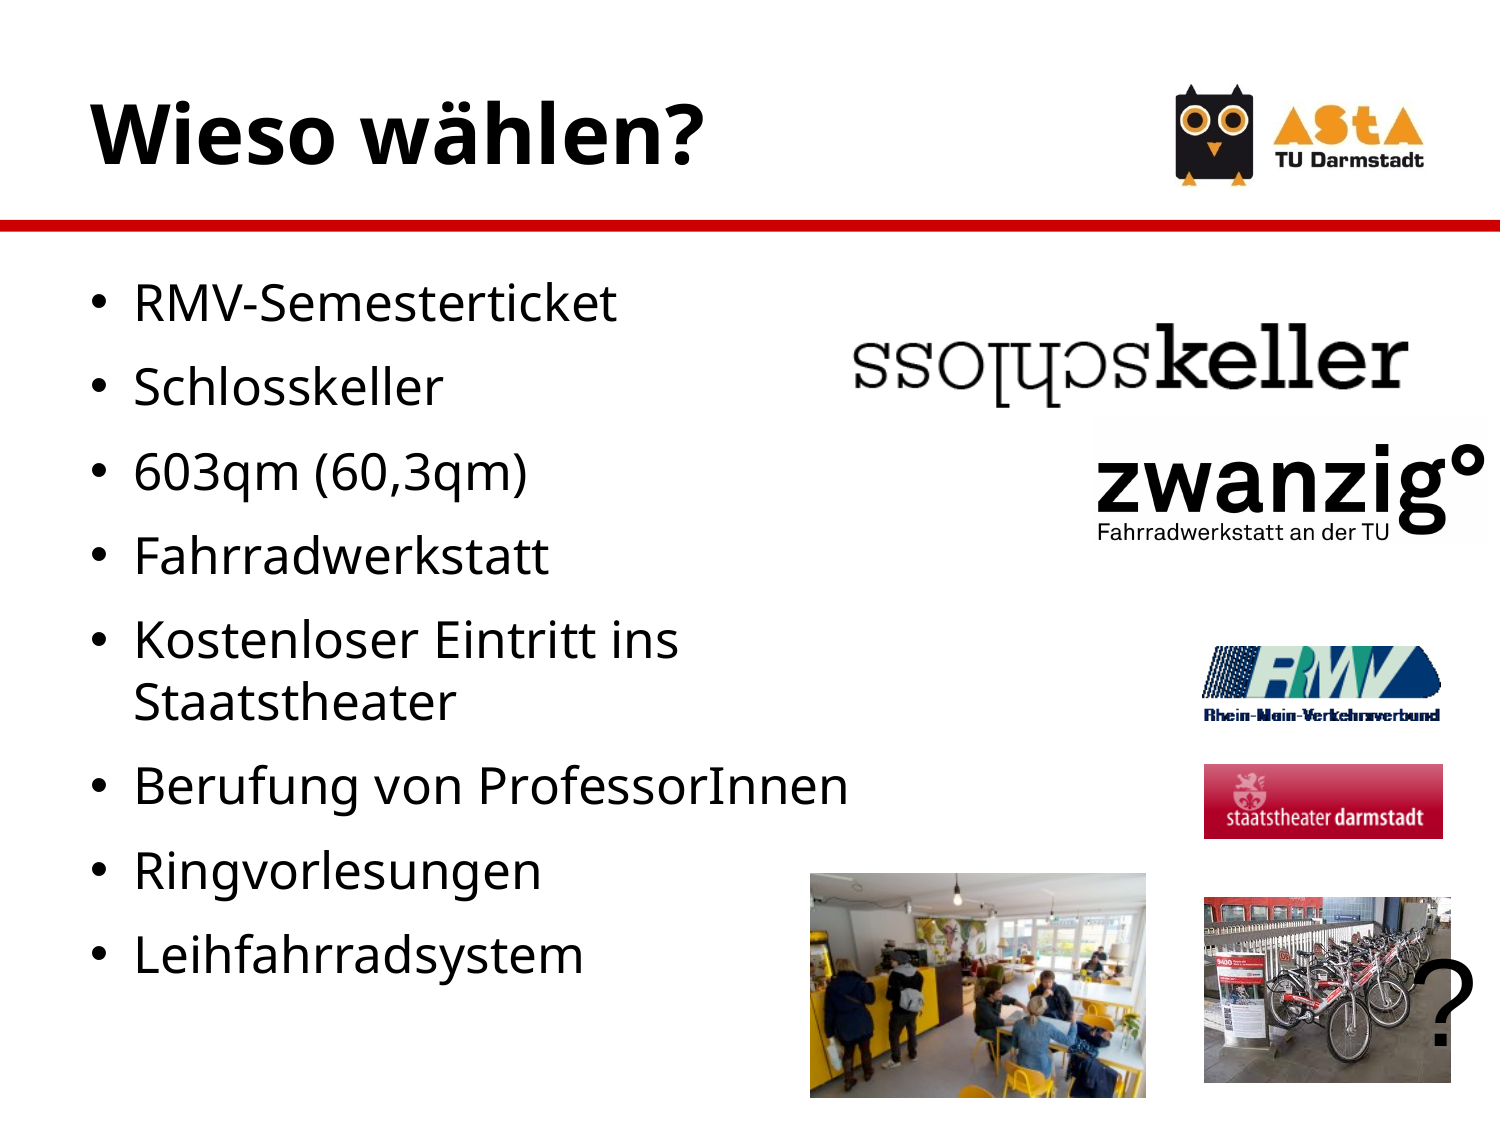

Wieso wählen?
# RMV-Semesterticket
Schlosskeller
603qm (60,3qm)
Fahrradwerkstatt
Kostenloser Eintritt ins Staatstheater
Berufung von ProfessorInnen
Ringvorlesungen
Leihfahrradsystem
?